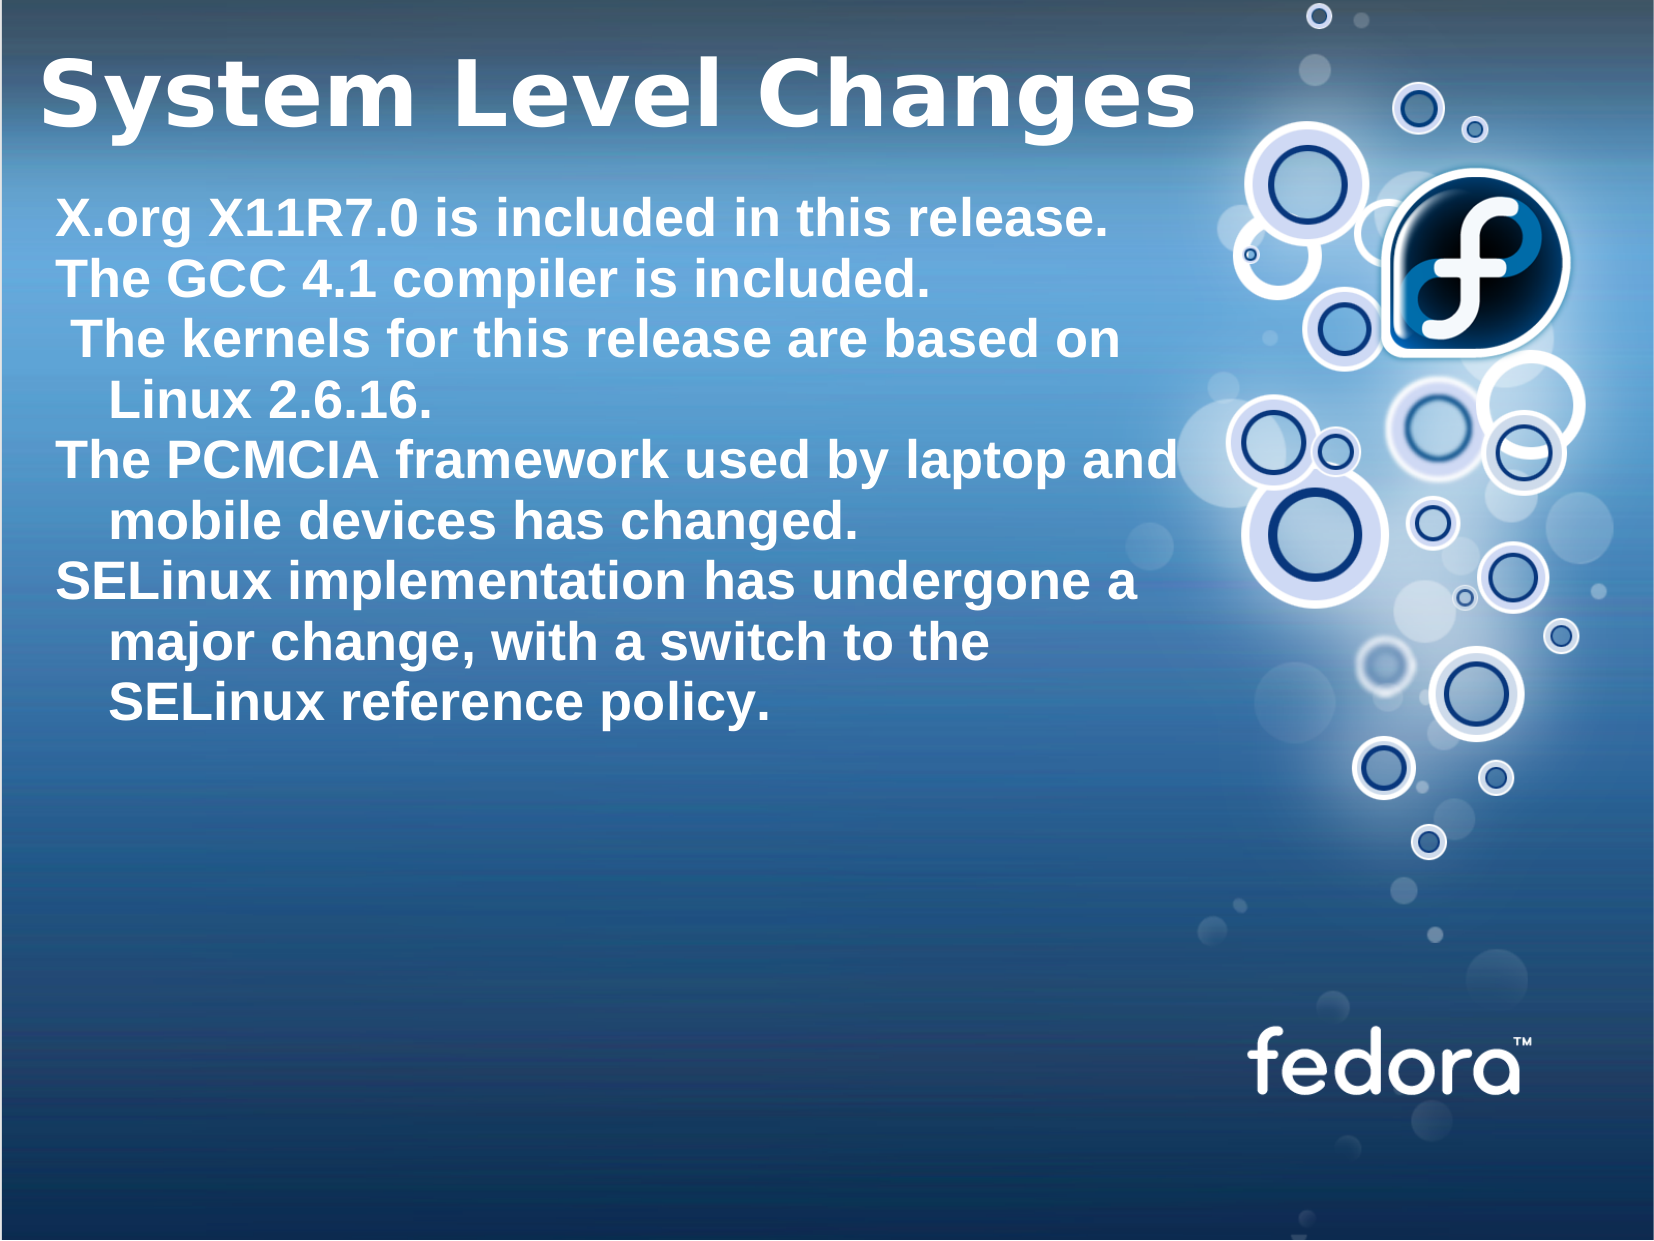

# System Level Changes
X.org X11R7.0 is included in this release.
The GCC 4.1 compiler is included.
 The kernels for this release are based on Linux 2.6.16.
The PCMCIA framework used by laptop and mobile devices has changed.
SELinux implementation has undergone a major change, with a switch to the SELinux reference policy.